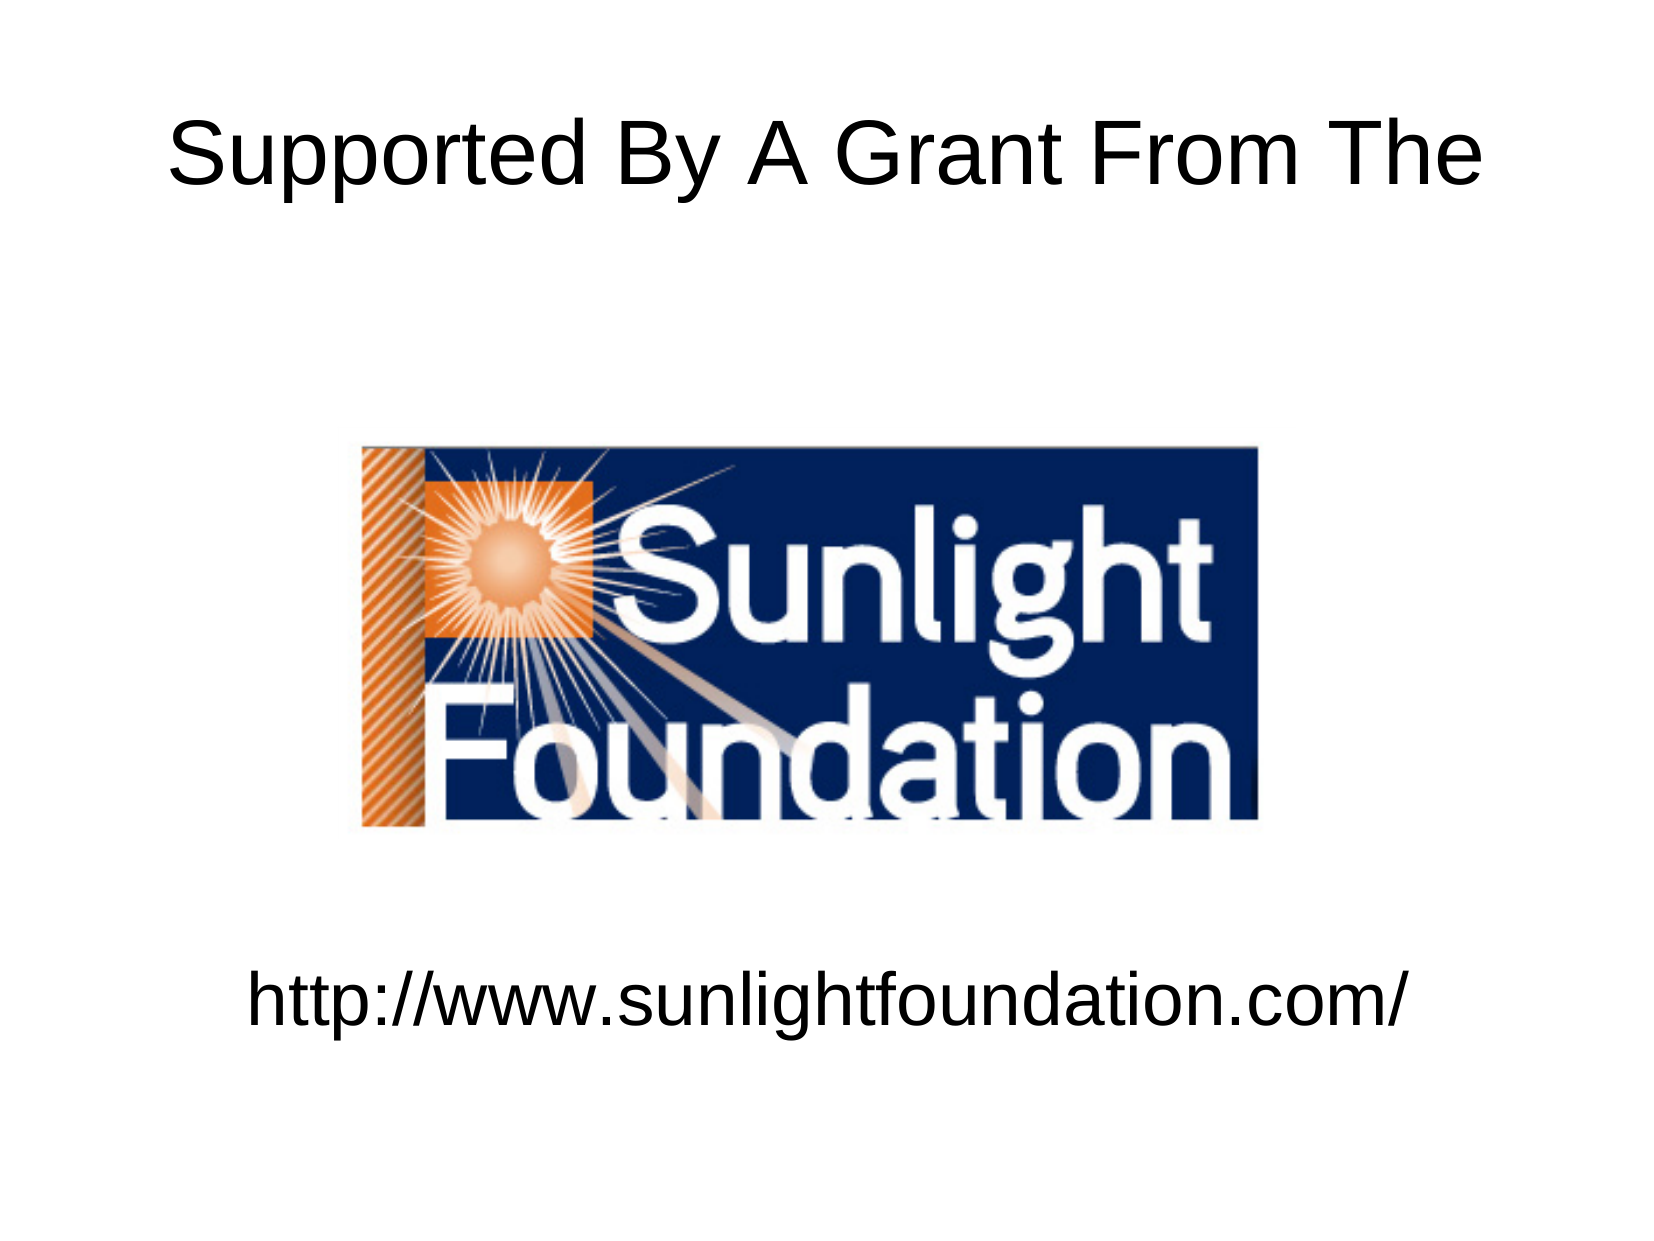

# Supported By A Grant From The
http://www.sunlightfoundation.com/